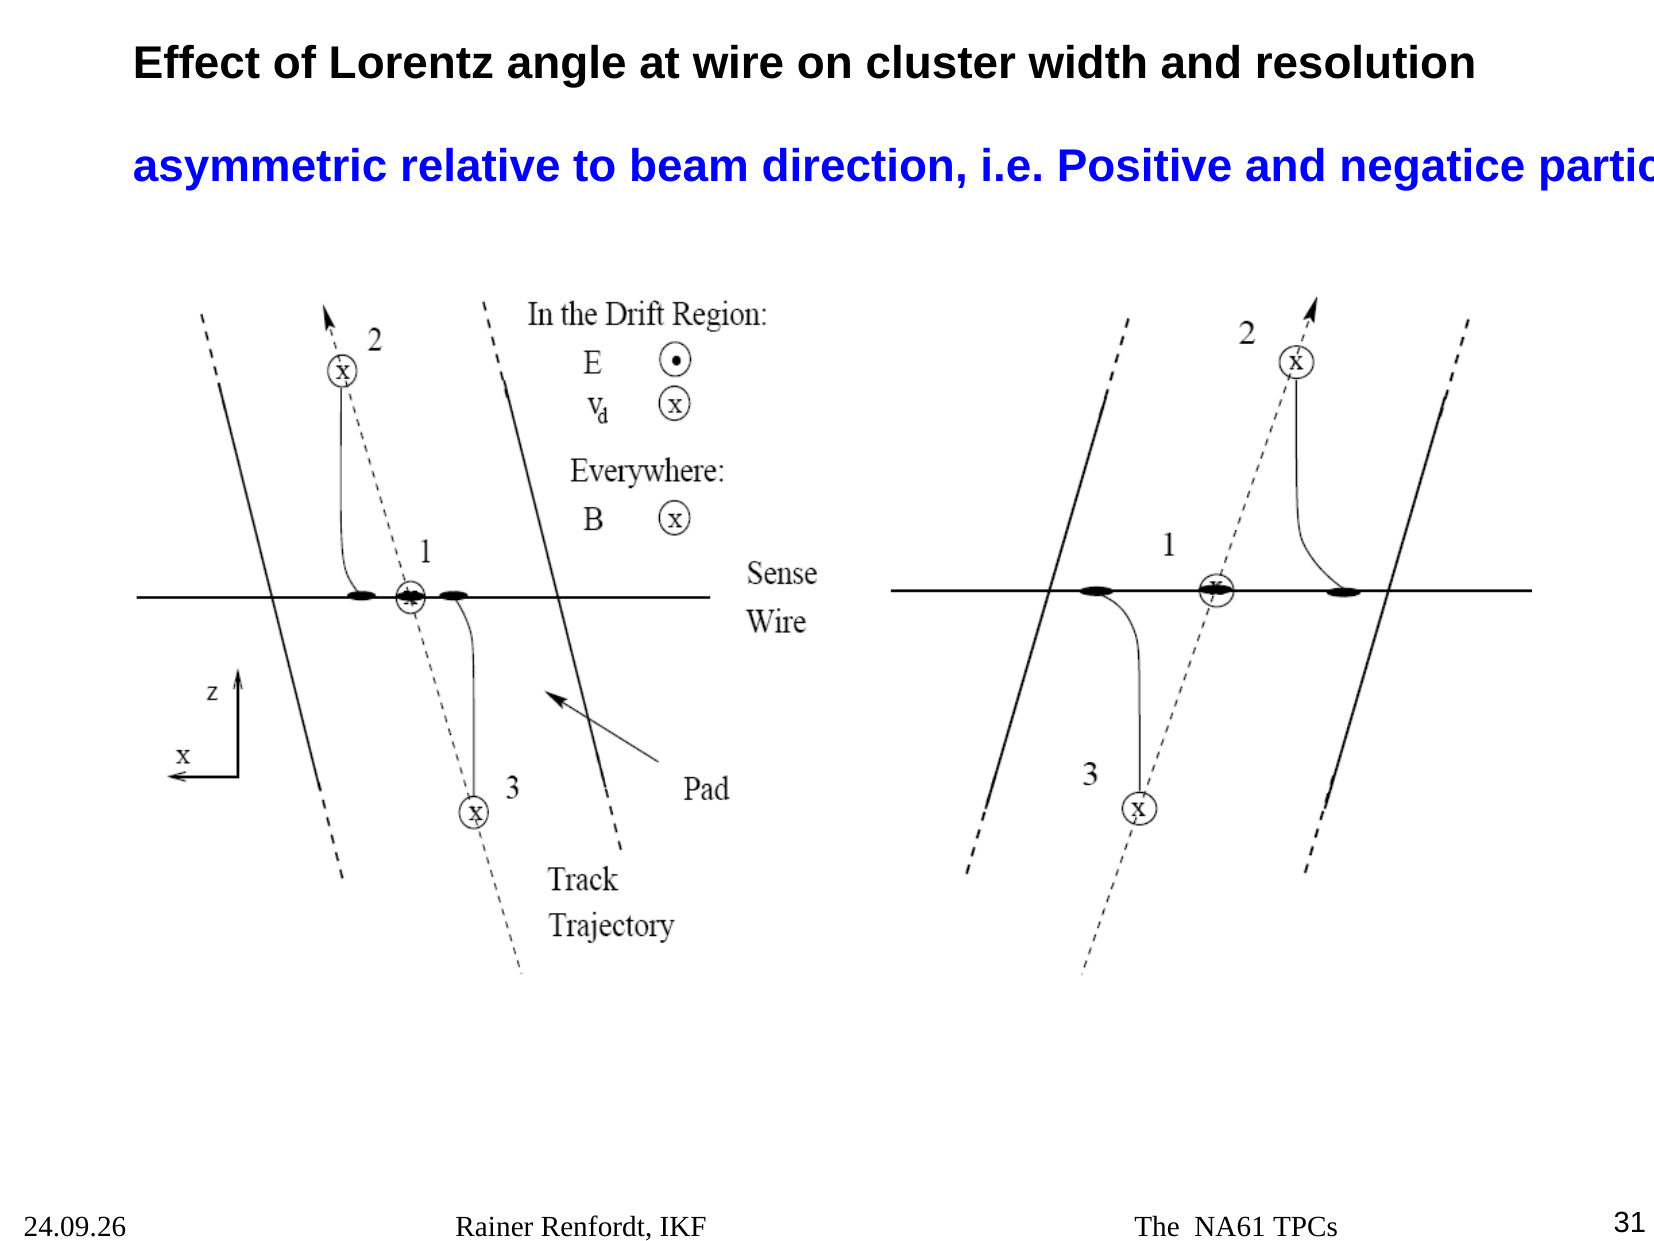

Effect of Lorentz angle at wire on cluster width and resolution
asymmetric relative to beam direction, i.e. Positive and negatice particles